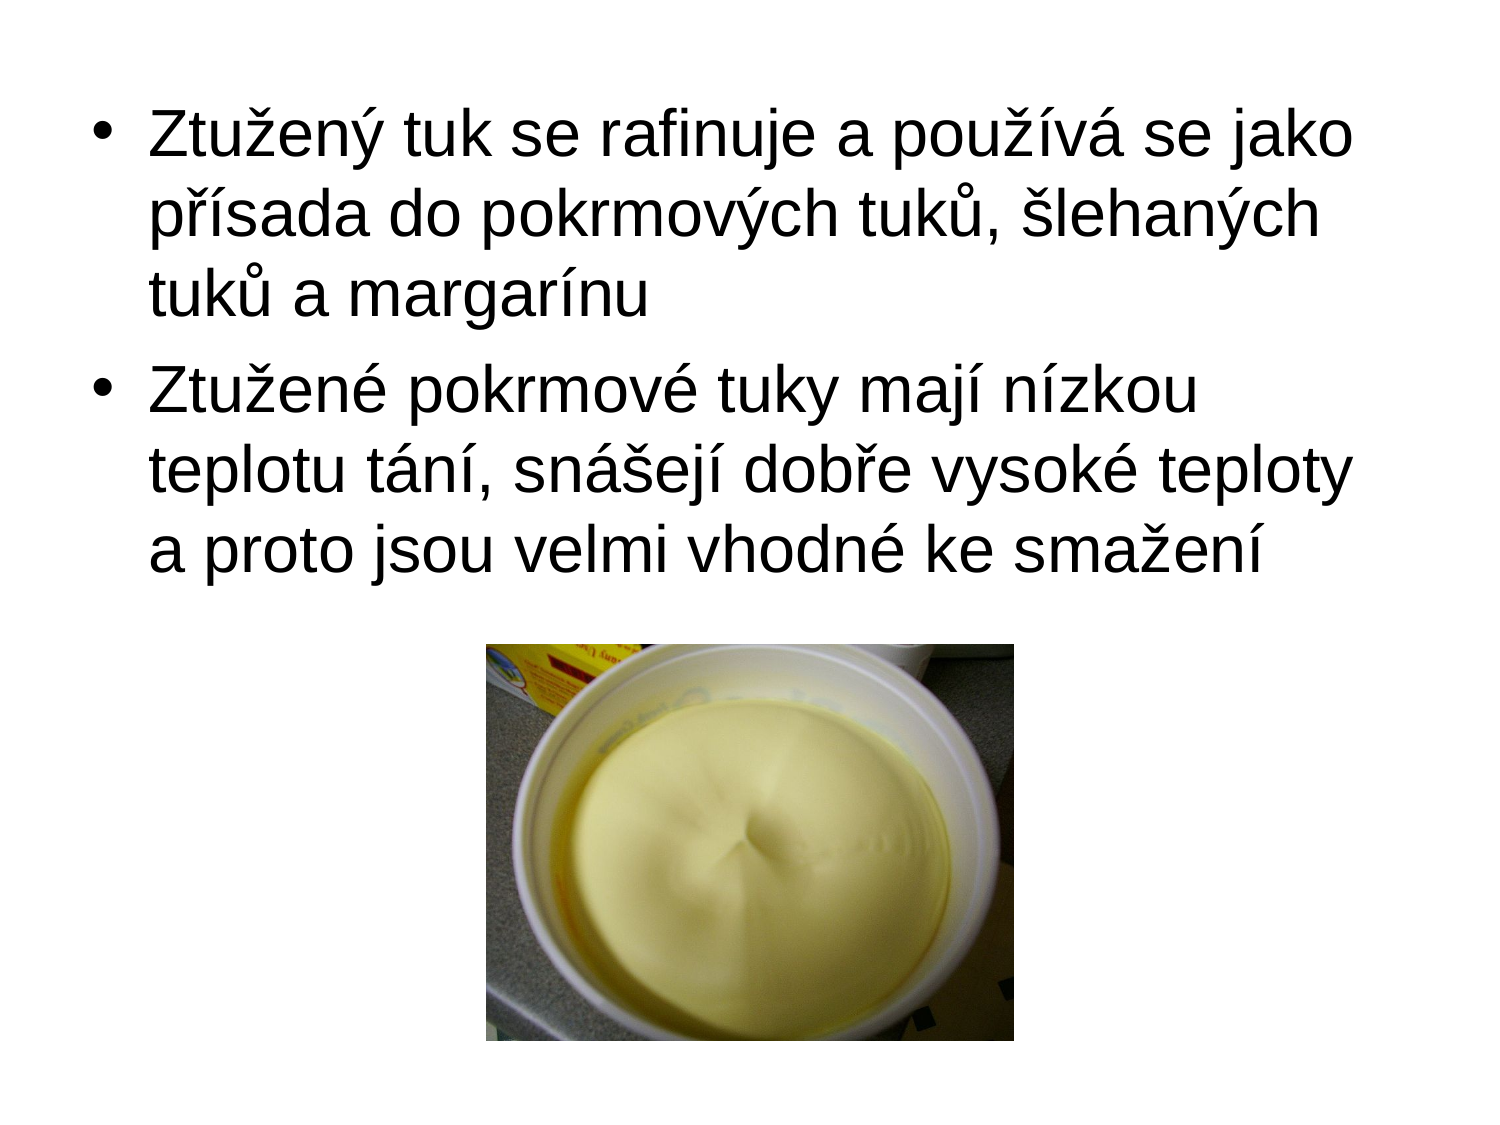

# Ztužený tuk se rafinuje a používá se jako přísada do pokrmových tuků, šlehaných tuků a margarínu
Ztužené pokrmové tuky mají nízkou teplotu tání, snášejí dobře vysoké teploty
a proto jsou velmi vhodné ke smažení